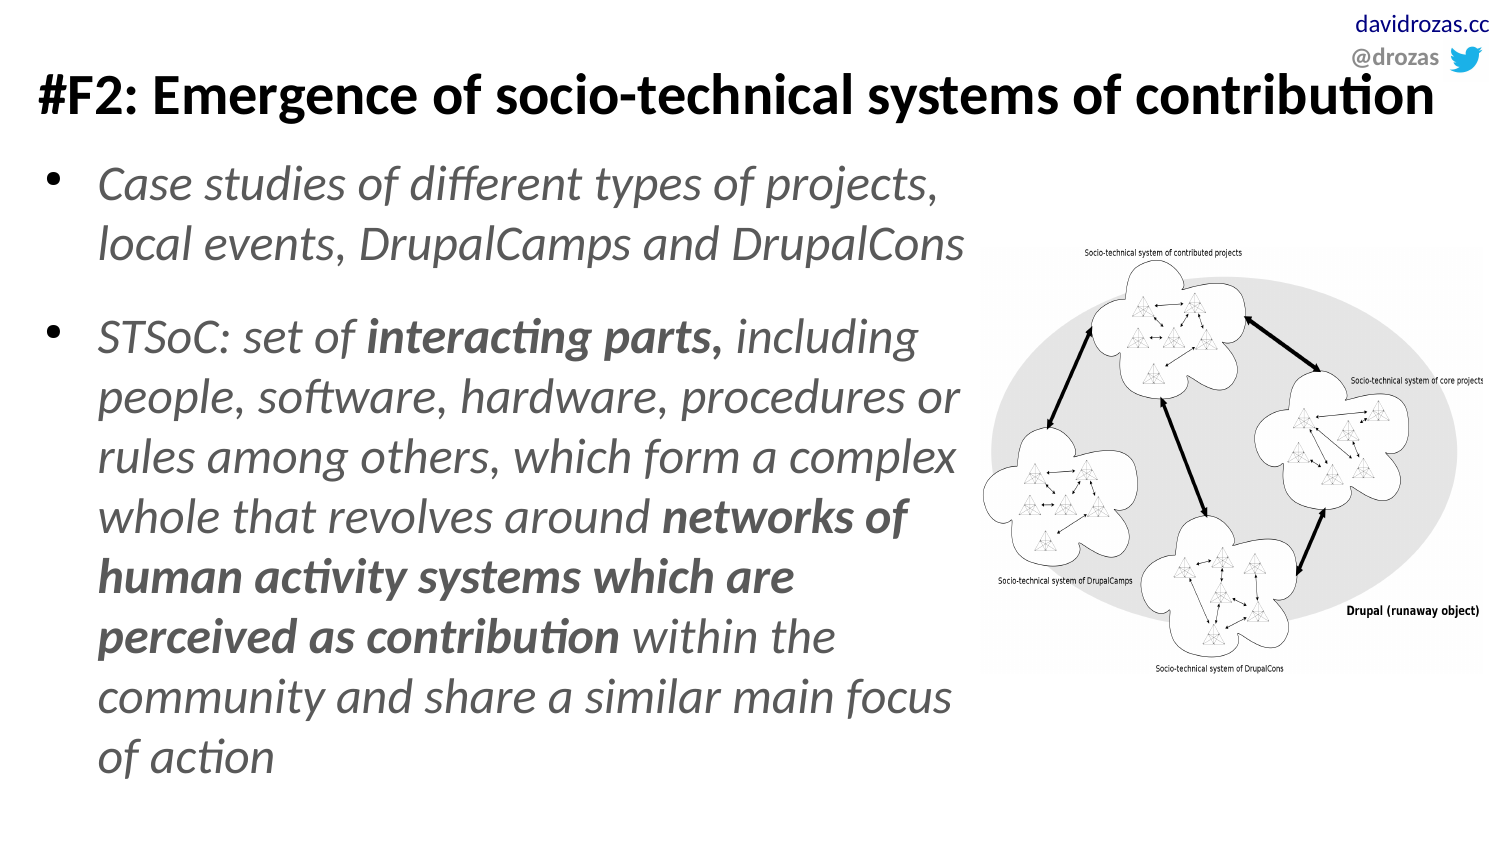

davidrozas.cc
@drozas
# #F2: Emergence of socio-technical systems of contribution
Case studies of different types of projects, local events, DrupalCamps and DrupalCons
STSoC: set of interacting parts, including people, software, hardware, procedures or rules among others, which form a complex whole that revolves around networks of human activity systems which are perceived as contribution within the community and share a similar main focus of action